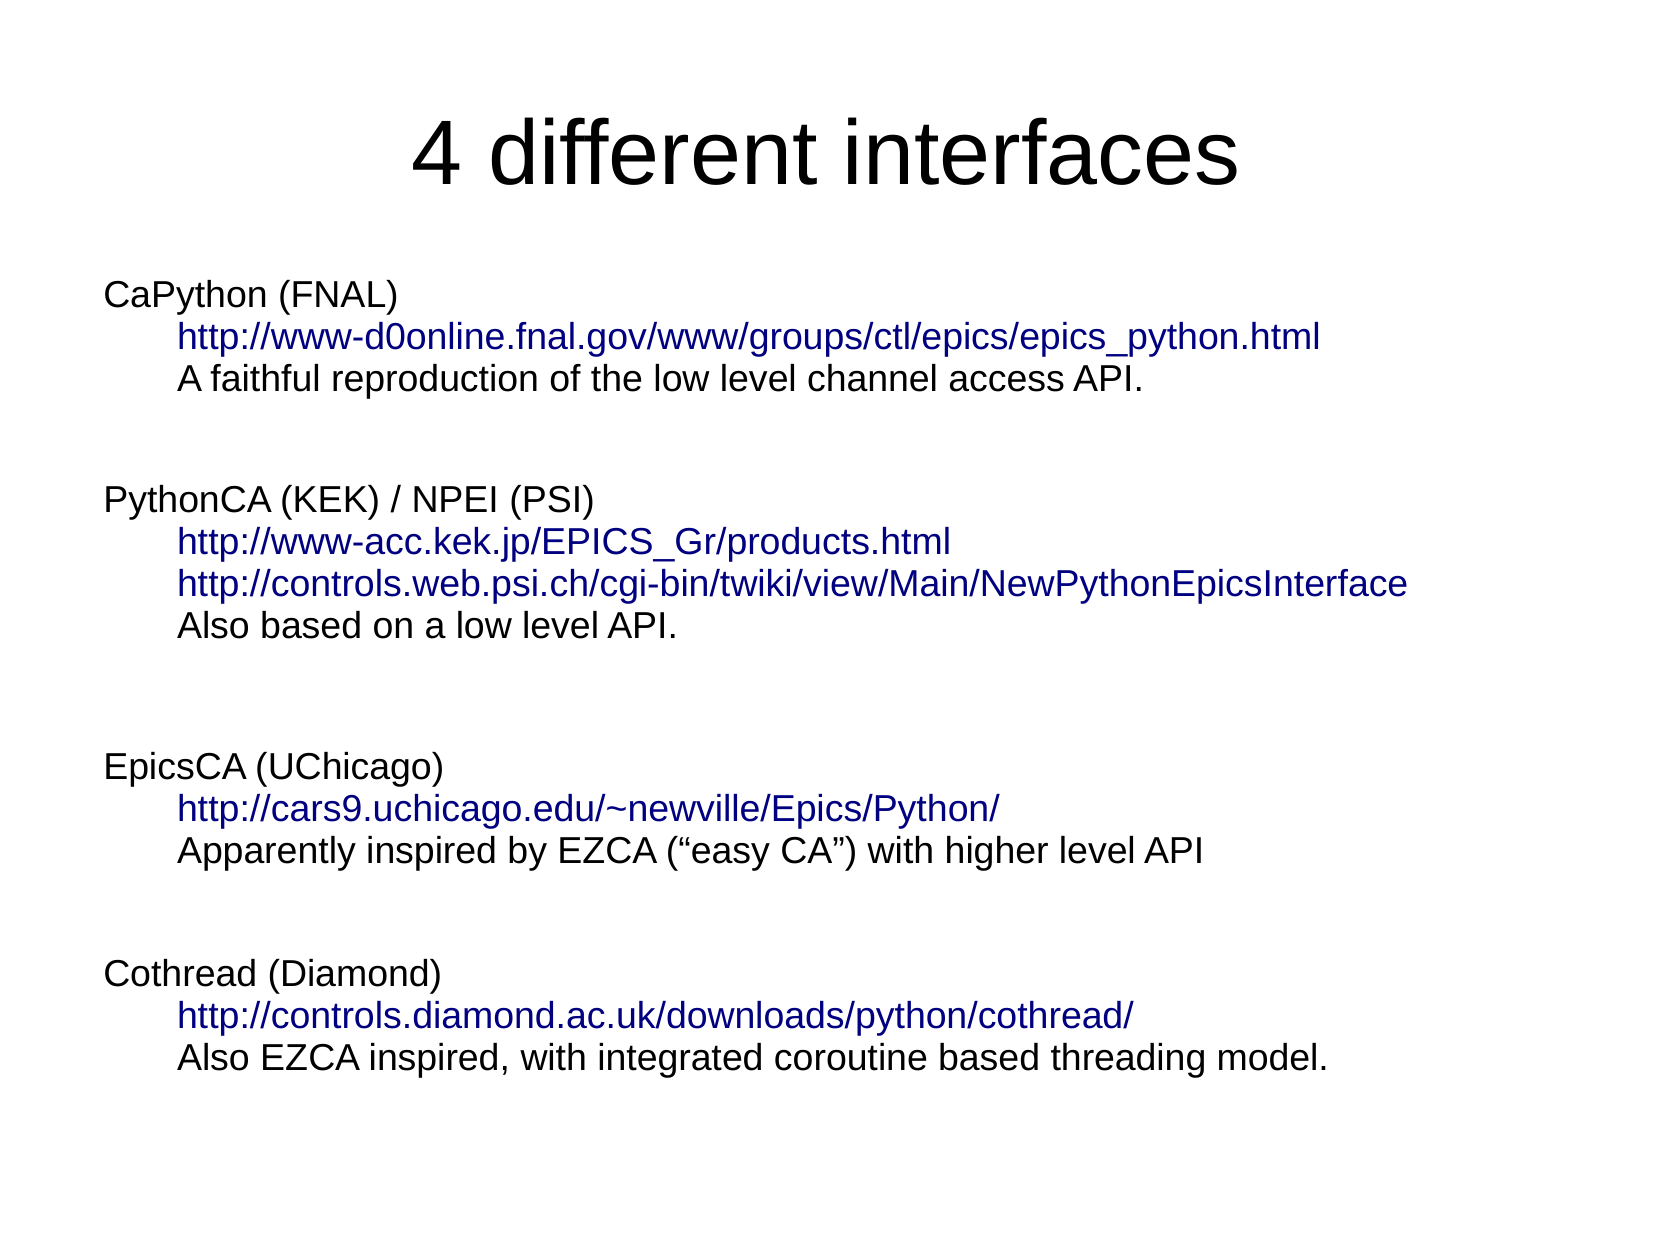

# 4 different interfaces
CaPython (FNAL)
	http://www-d0online.fnal.gov/www/groups/ctl/epics/epics_python.html
	A faithful reproduction of the low level channel access API.
PythonCA (KEK) / NPEI (PSI)
	http://www-acc.kek.jp/EPICS_Gr/products.html
	http://controls.web.psi.ch/cgi-bin/twiki/view/Main/NewPythonEpicsInterface
	Also based on a low level API.
EpicsCA (UChicago)
	http://cars9.uchicago.edu/~newville/Epics/Python/
	Apparently inspired by EZCA (“easy CA”) with higher level API
Cothread (Diamond)
	http://controls.diamond.ac.uk/downloads/python/cothread/
	Also EZCA inspired, with integrated coroutine based threading model.